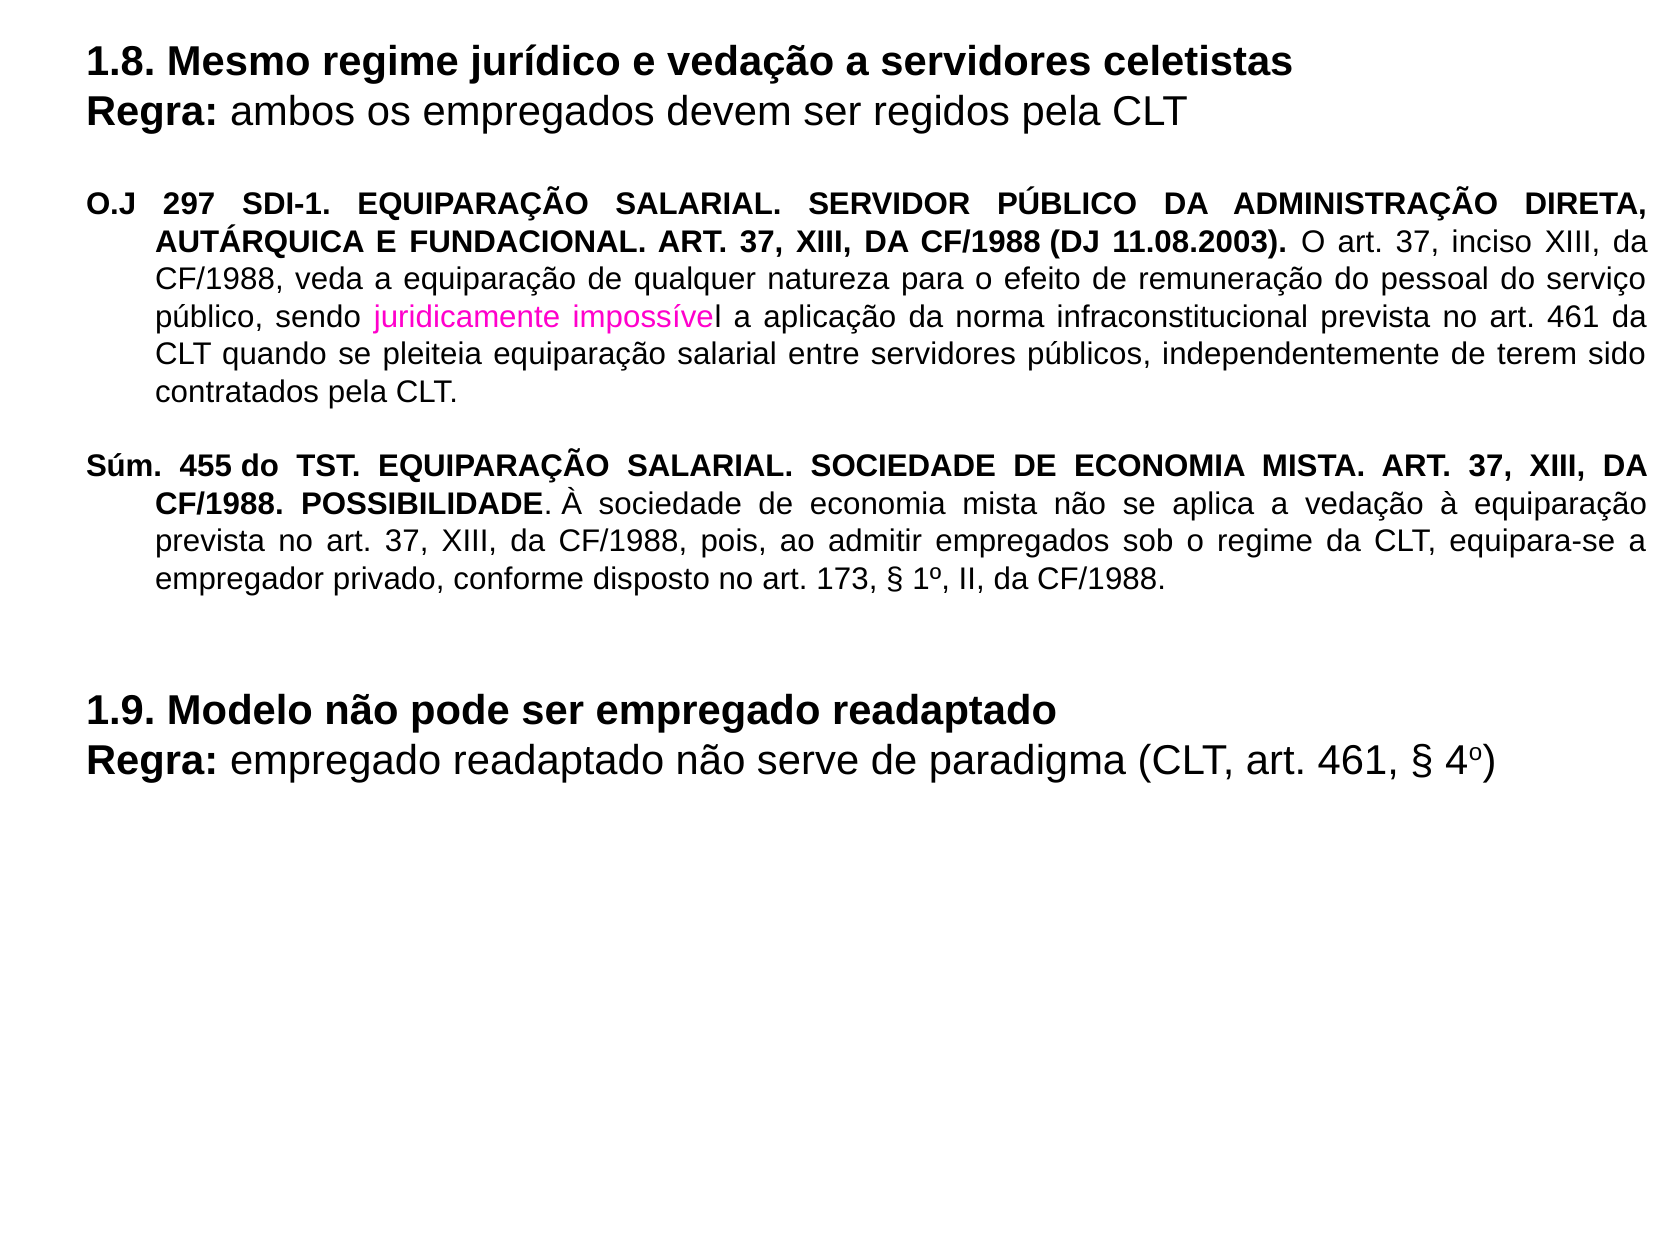

1.8. Mesmo regime jurídico e vedação a servidores celetistas
Regra: ambos os empregados devem ser regidos pela CLT
O.J 297 SDI-1. EQUIPARAÇÃO SALARIAL. SERVIDOR PÚBLICO DA ADMINISTRAÇÃO DIRETA, AUTÁRQUICA E FUNDACIONAL. ART. 37, XIII, DA CF/1988 (DJ 11.08.2003). O art. 37, inciso XIII, da CF/1988, veda a equiparação de qualquer natureza para o efeito de remuneração do pessoal do serviço público, sendo juridicamente impossível a aplicação da norma infraconstitucional prevista no art. 461 da CLT quando se pleiteia equiparação salarial entre servidores públicos, independentemente de terem sido contratados pela CLT.
Súm. 455 do TST. EQUIPARAÇÃO SALARIAL. SOCIEDADE DE ECONOMIA MISTA. ART. 37, XIII, DA CF/1988.  POSSIBILIDADE. À sociedade de economia mista não se aplica a vedação à equiparação prevista no art. 37, XIII, da CF/1988, pois, ao admitir empregados sob o regime da CLT, equipara-se a empregador privado, conforme disposto no art. 173, § 1º, II, da CF/1988.
1.9. Modelo não pode ser empregado readaptado
Regra: empregado readaptado não serve de paradigma (CLT, art. 461, § 4o)